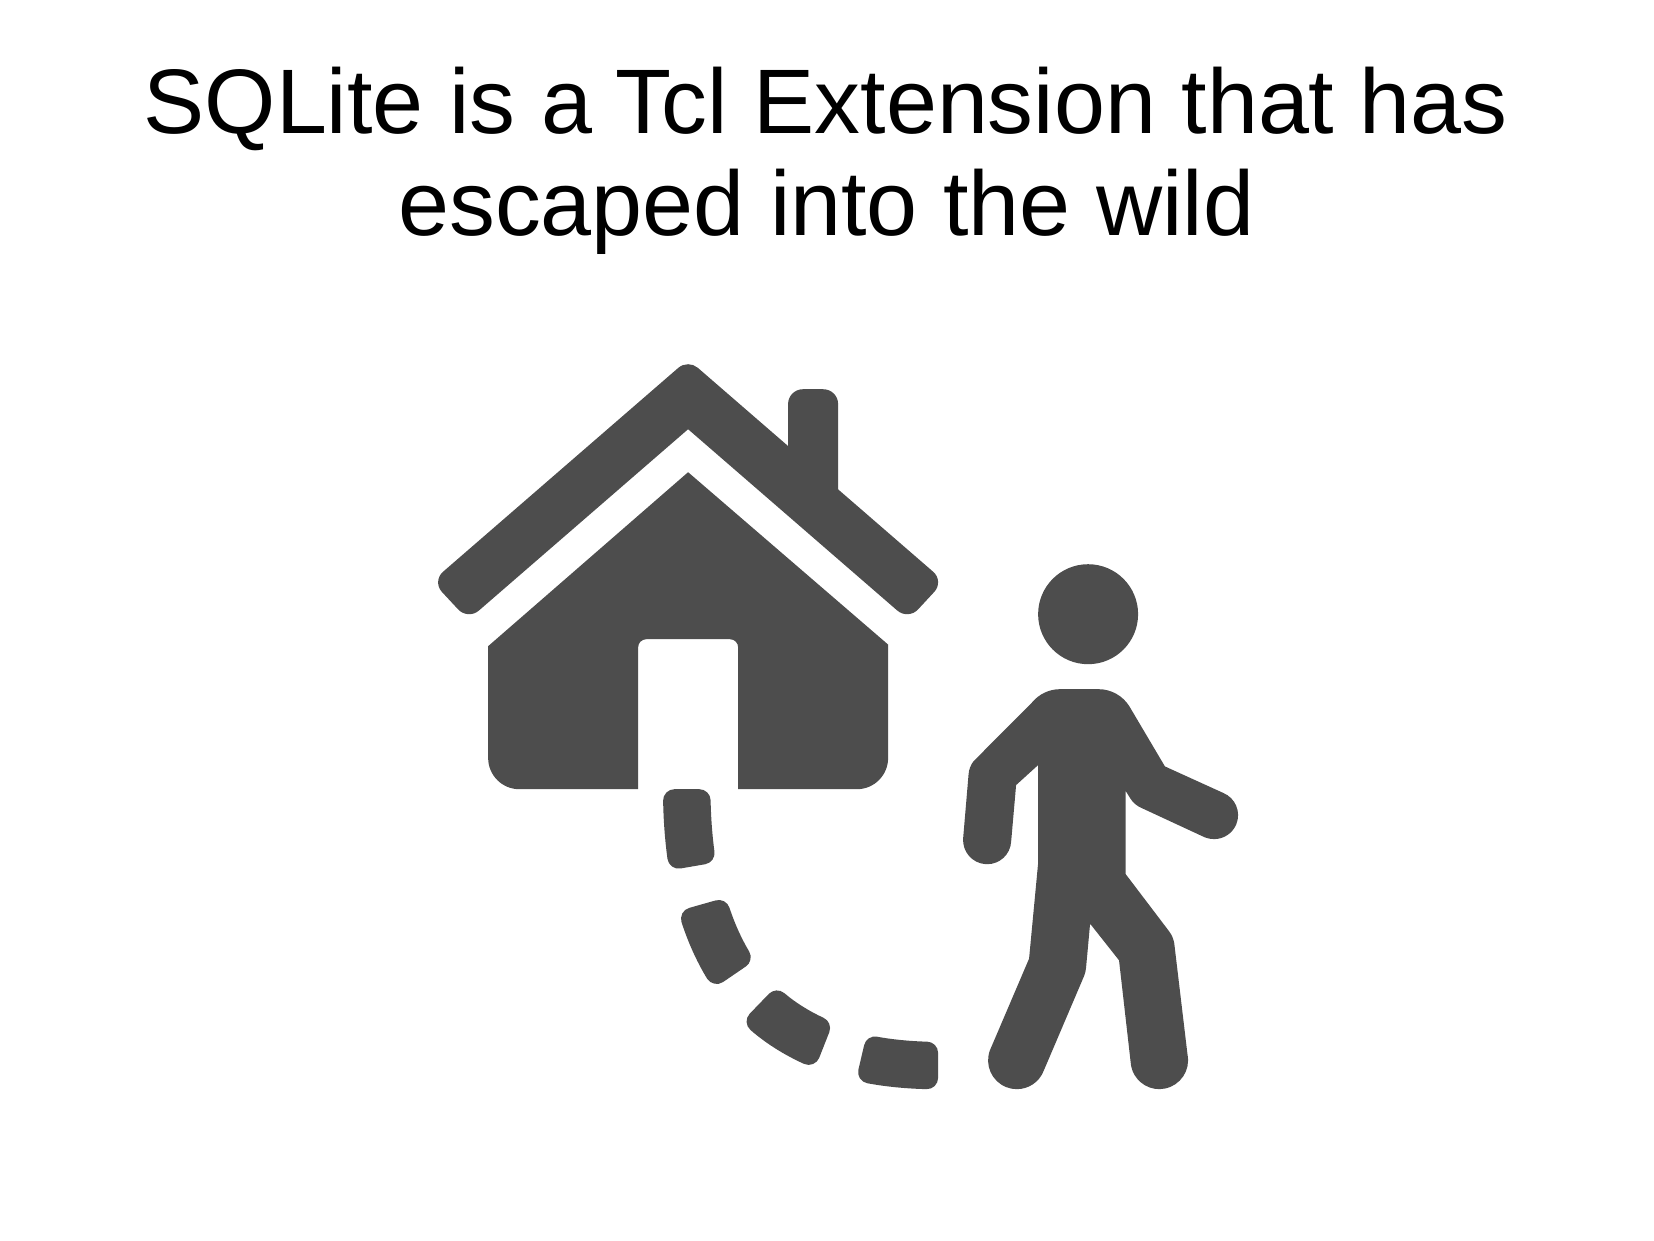

# SQLite is a Tcl Extension that has escaped into the wild